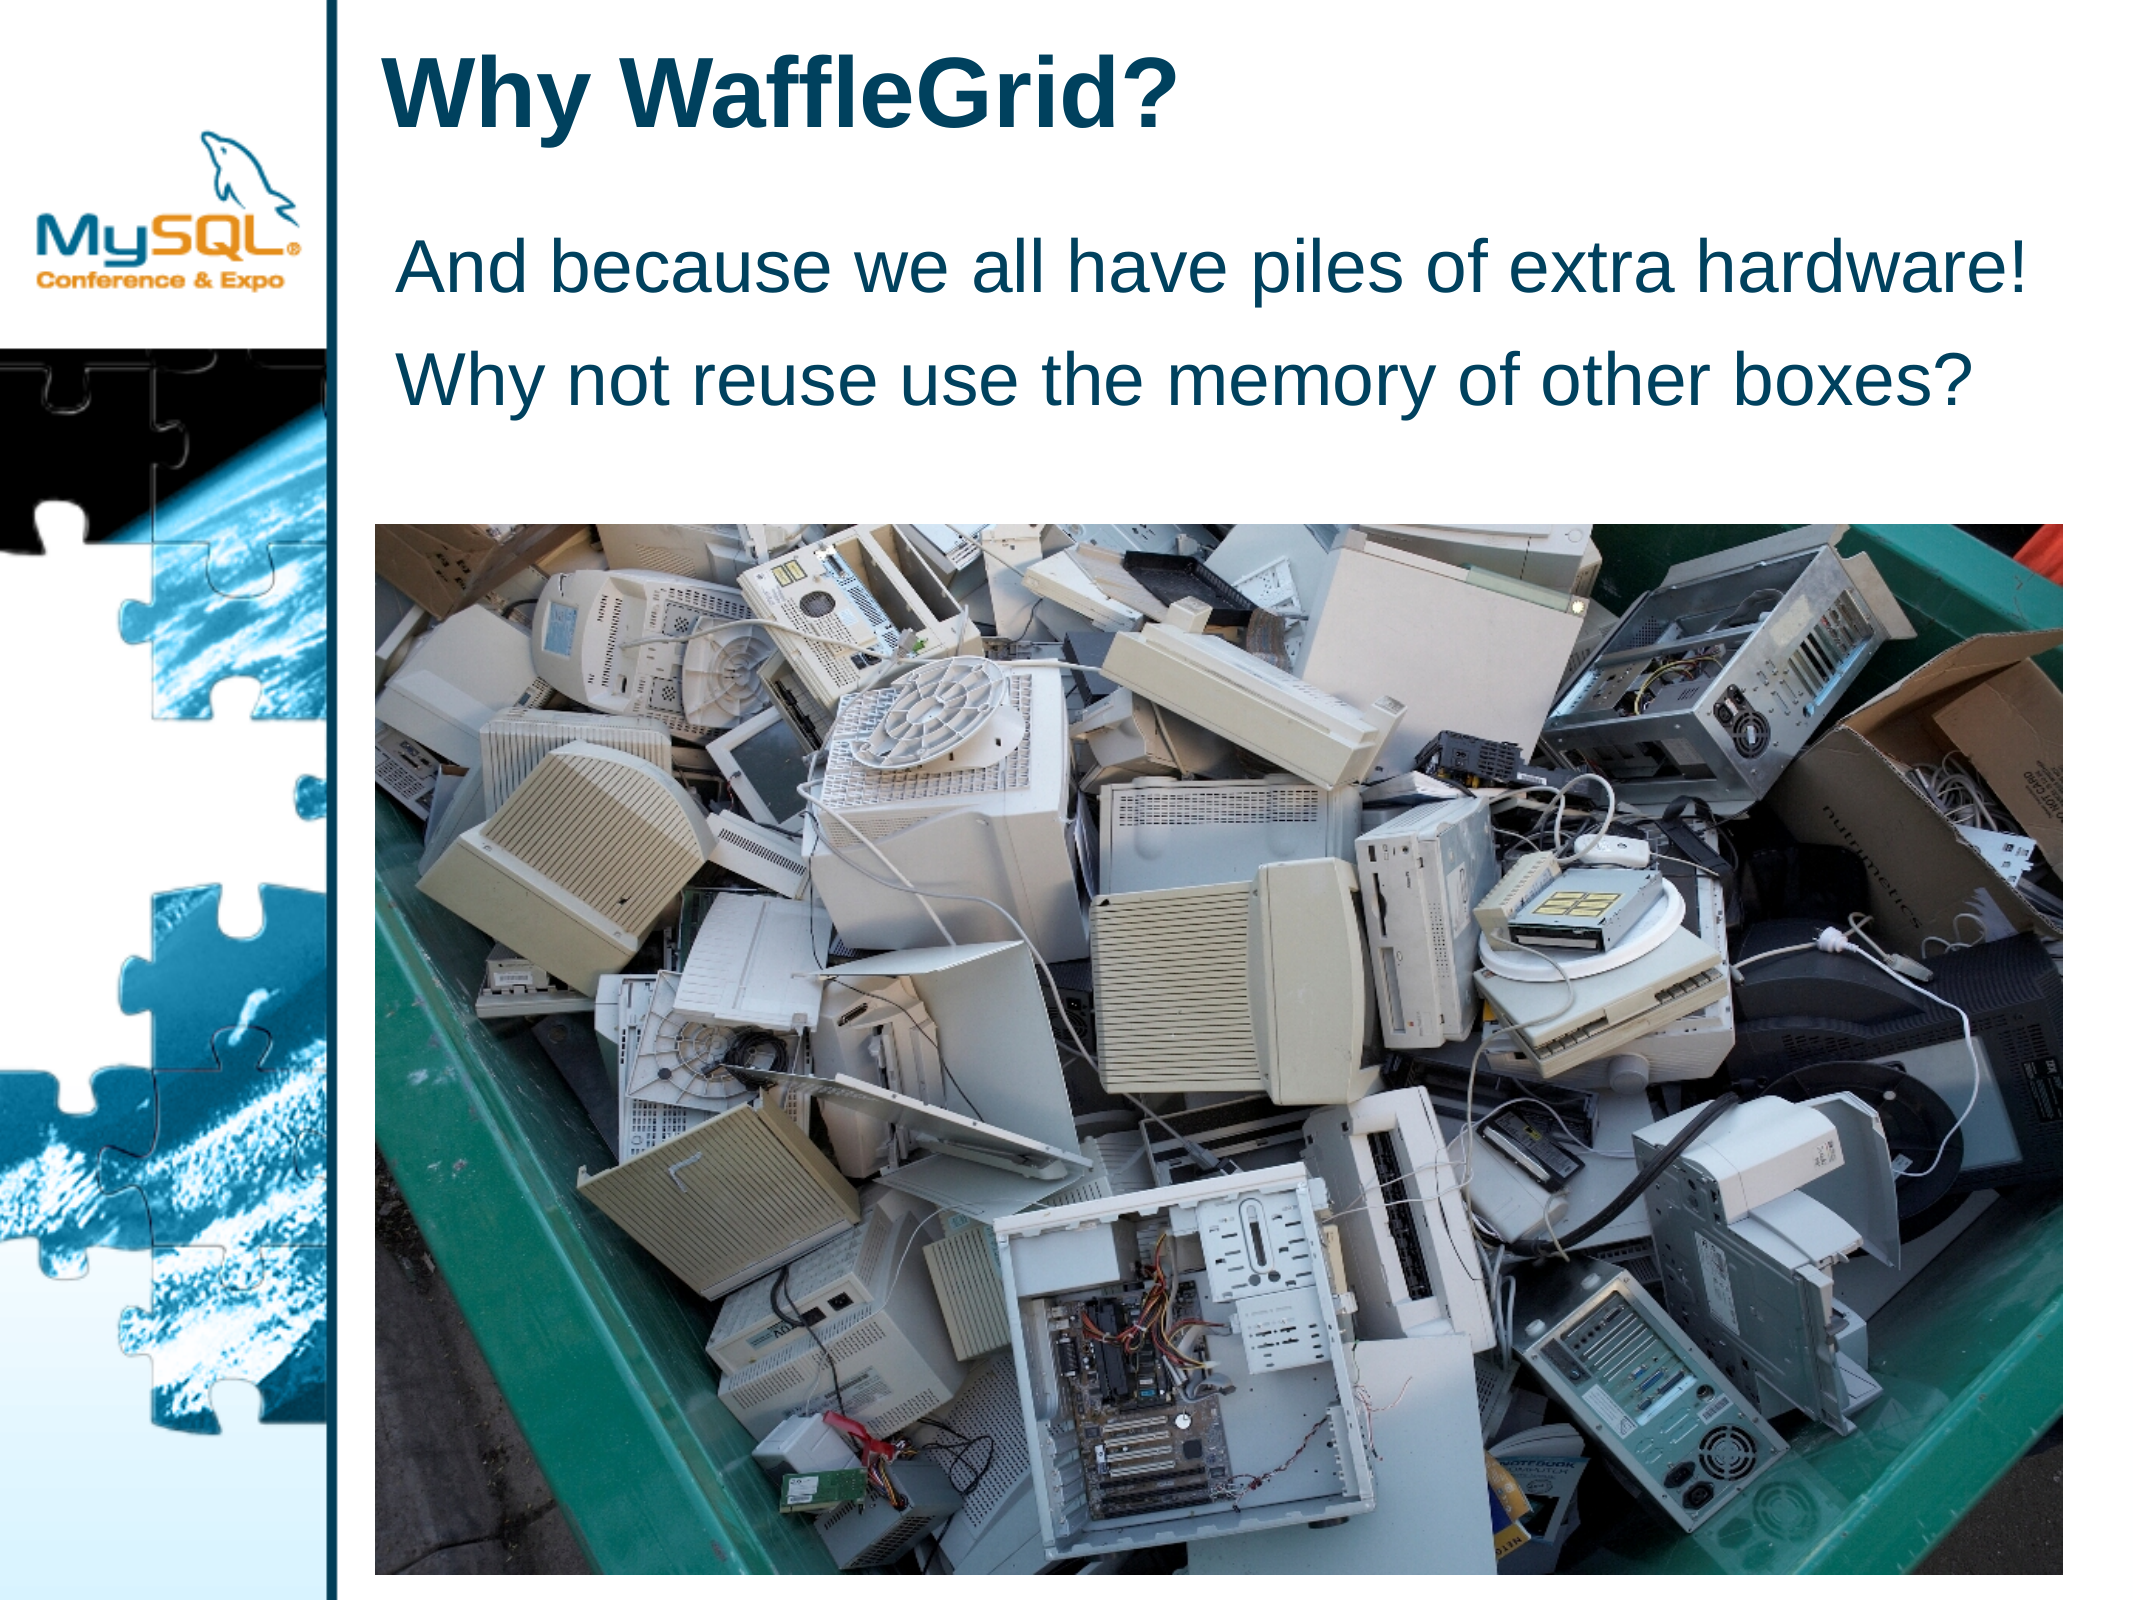

# Why WaffleGrid?
And because we all have piles of extra hardware!
Why not reuse use the memory of other boxes?